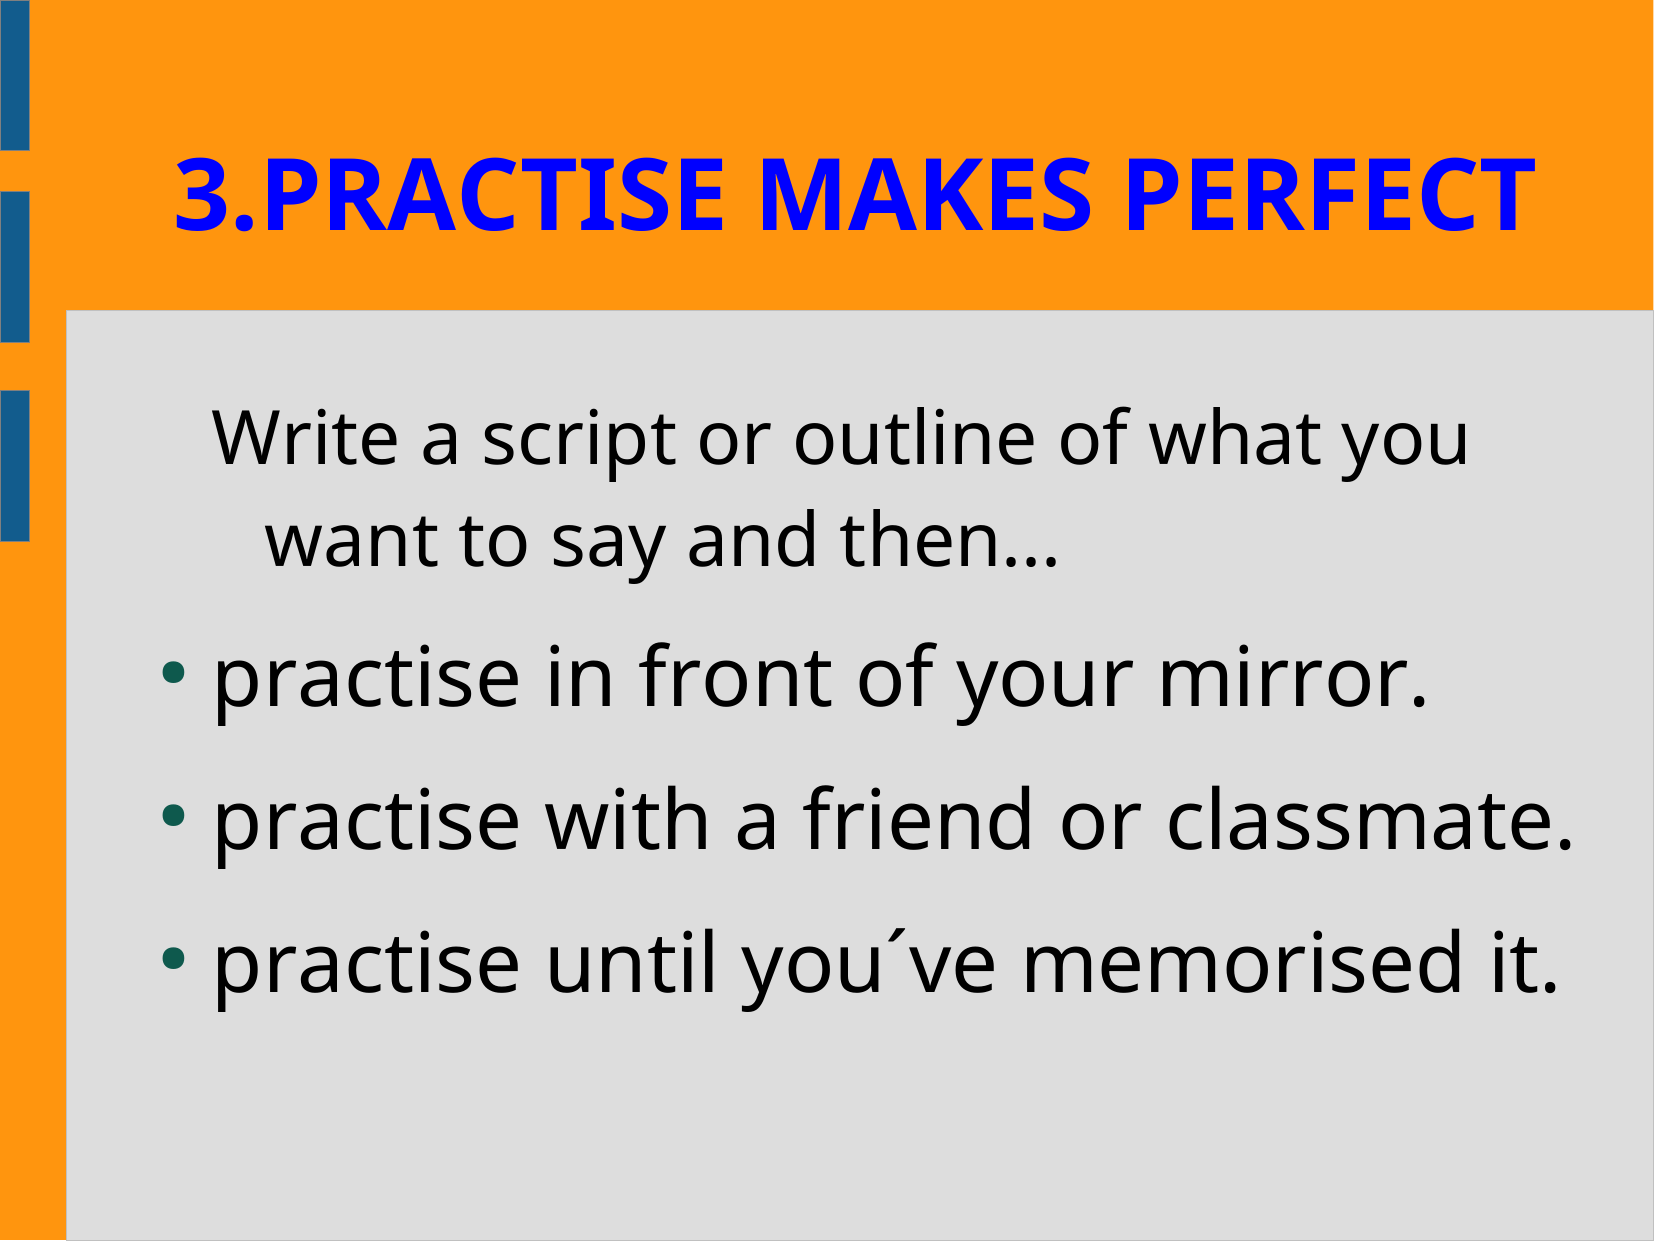

# 3.PRACTISE MAKES PERFECT
Write a script or outline of what you want to say and then...
practise in front of your mirror.
practise with a friend or classmate.
practise until you´ve memorised it.